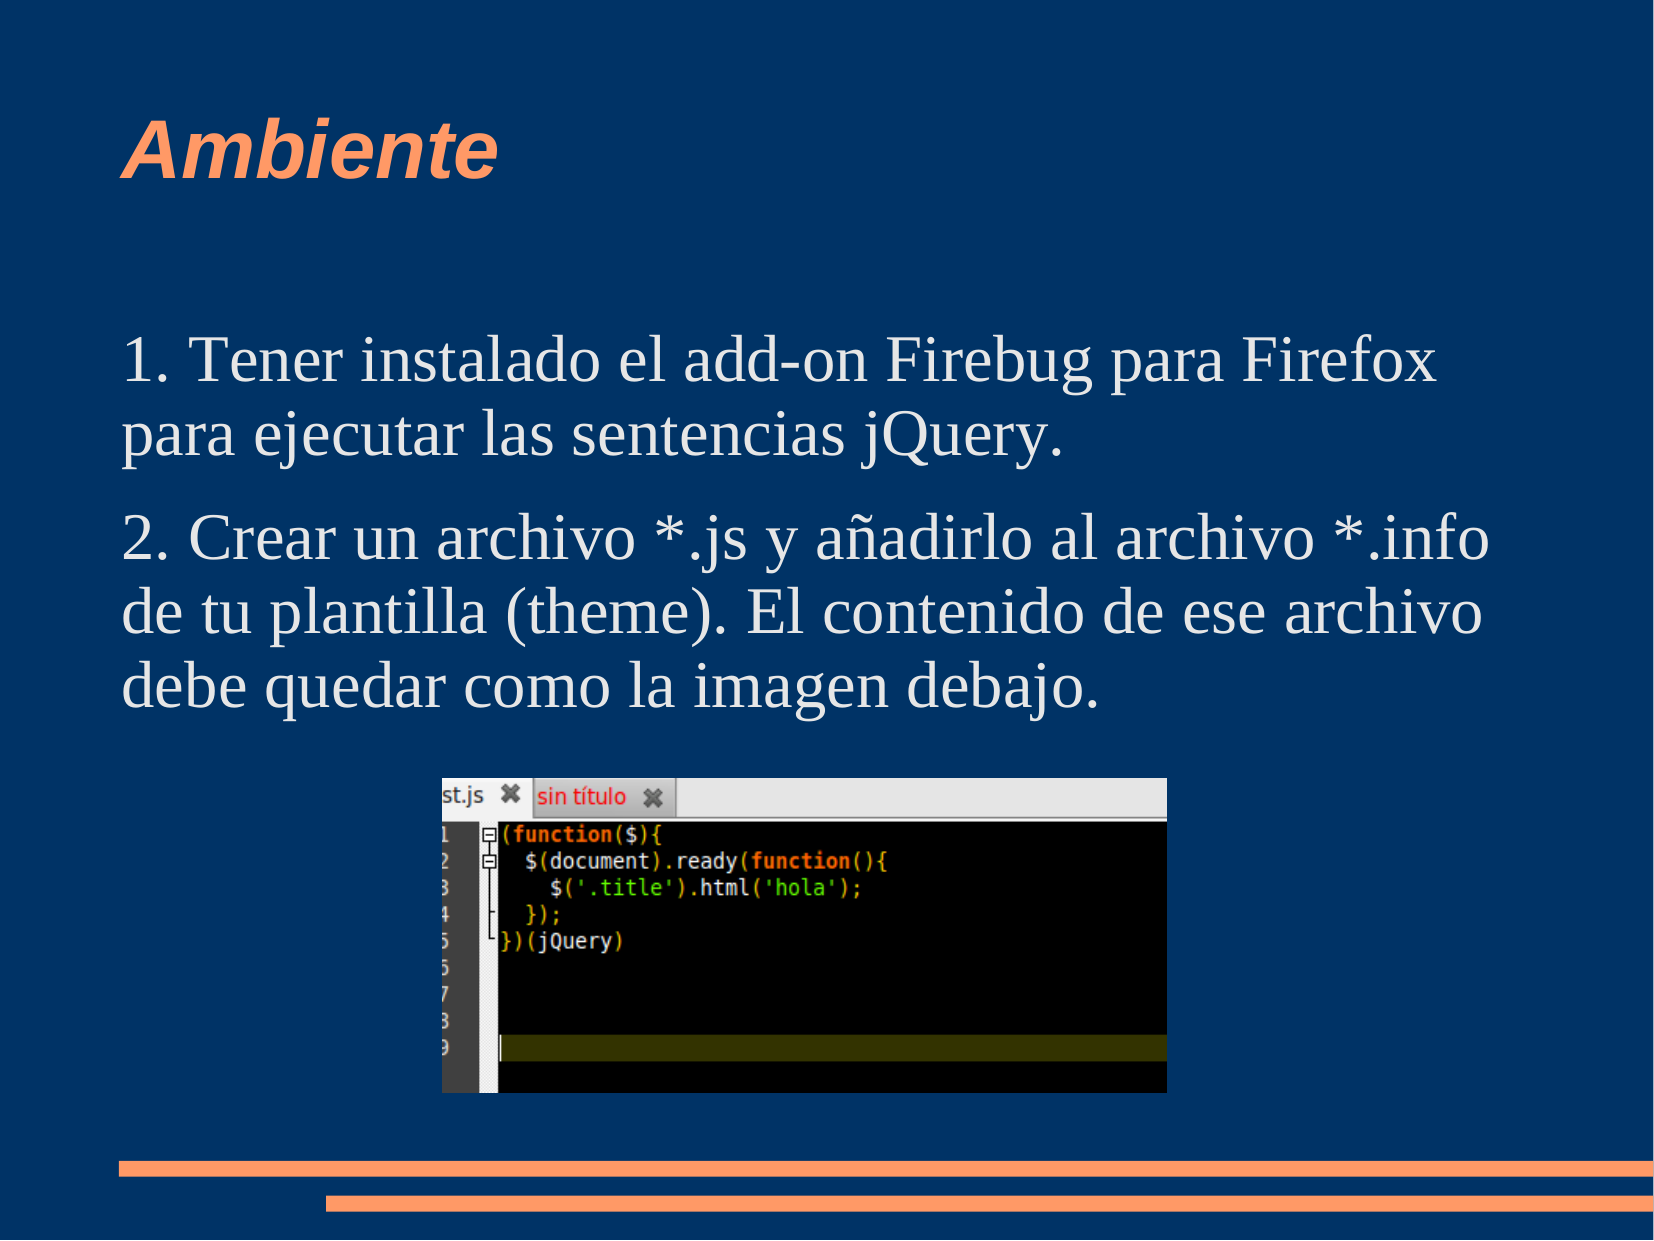

# Ambiente
1. Tener instalado el add-on Firebug para Firefox para ejecutar las sentencias jQuery.
2. Crear un archivo *.js y añadirlo al archivo *.info de tu plantilla (theme). El contenido de ese archivo debe quedar como la imagen debajo.